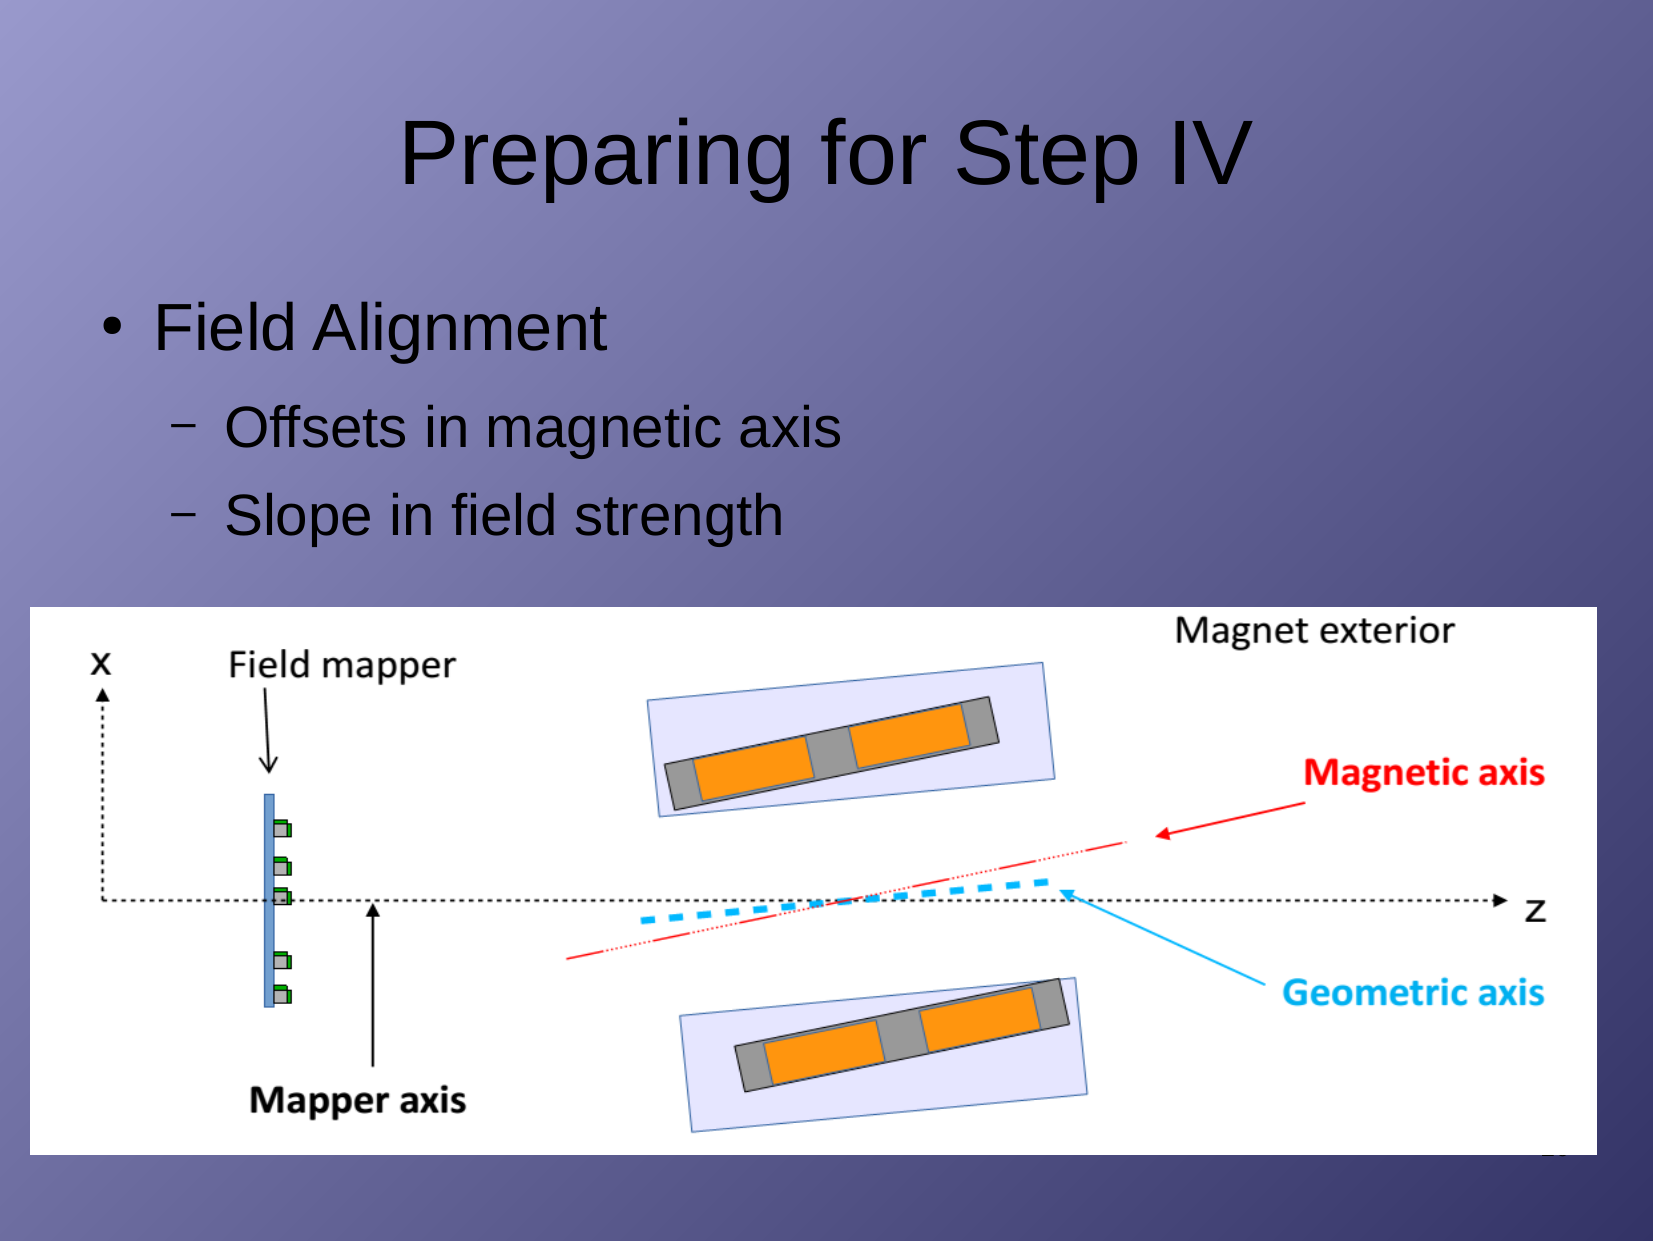

# Preparing for Step IV
Field Alignment
Offsets in magnetic axis
Slope in field strength
20